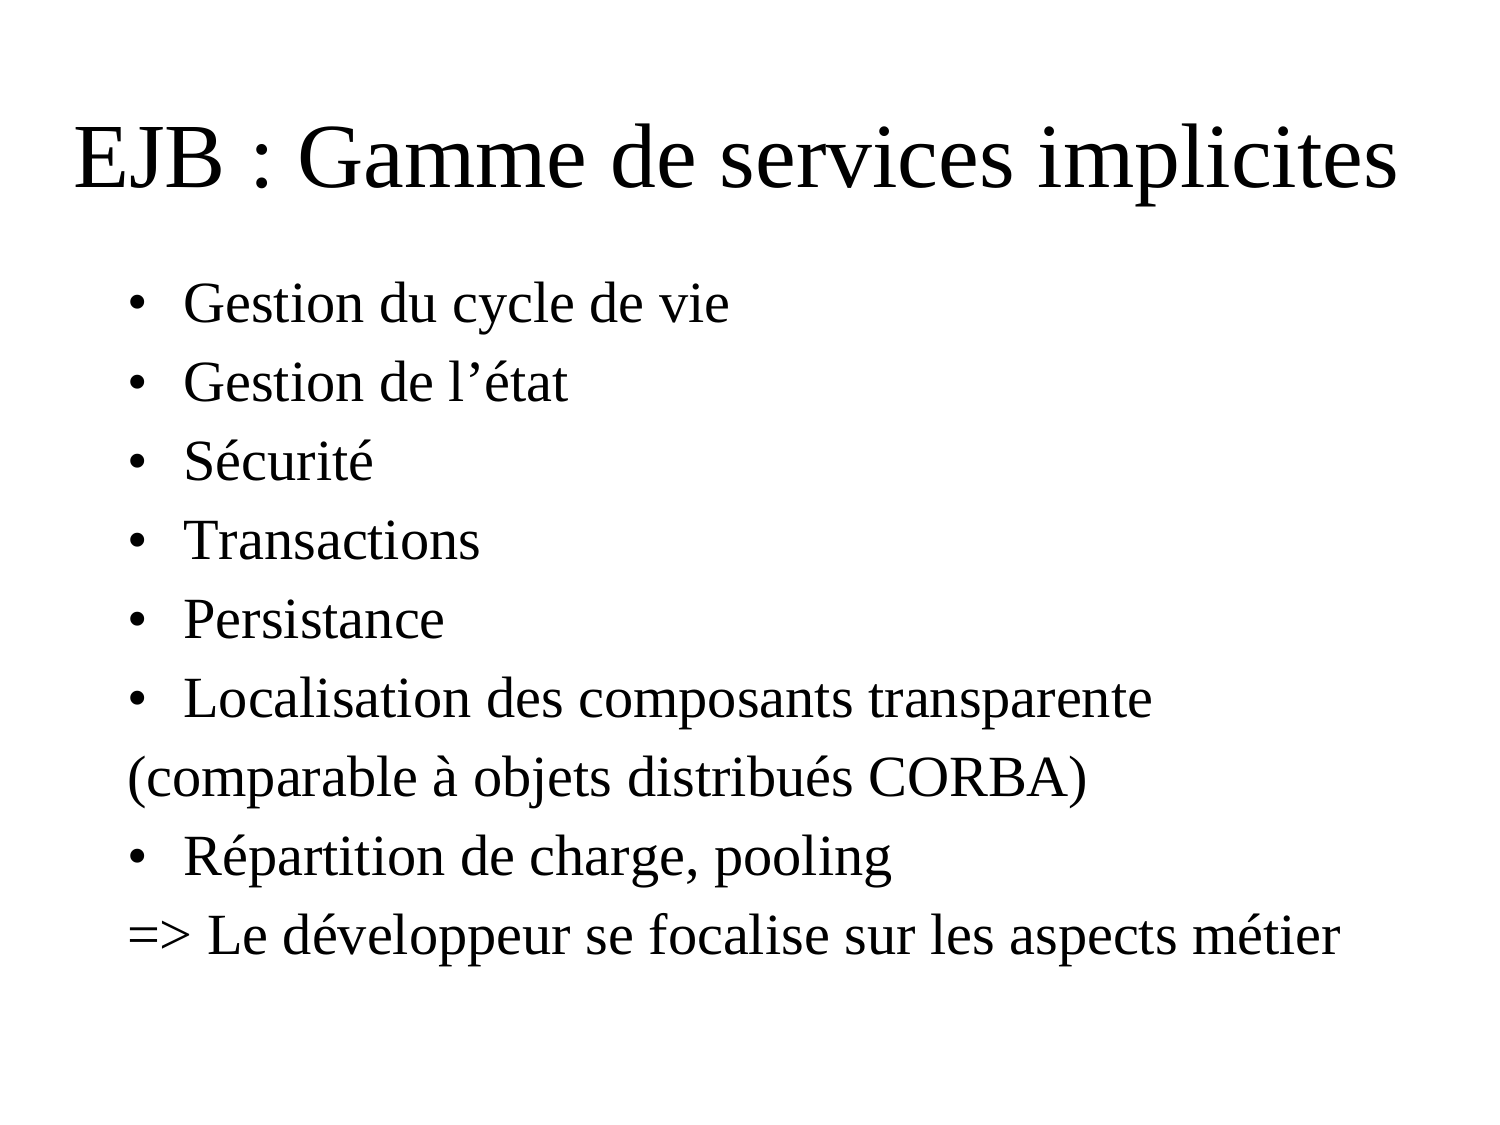

# EJB : Gamme de services implicites
Gestion du cycle de vie
Gestion de l’état
Sécurité
Transactions
Persistance
Localisation des composants transparente
(comparable à objets distribués CORBA)
Répartition de charge, pooling
=> Le développeur se focalise sur les aspects métier